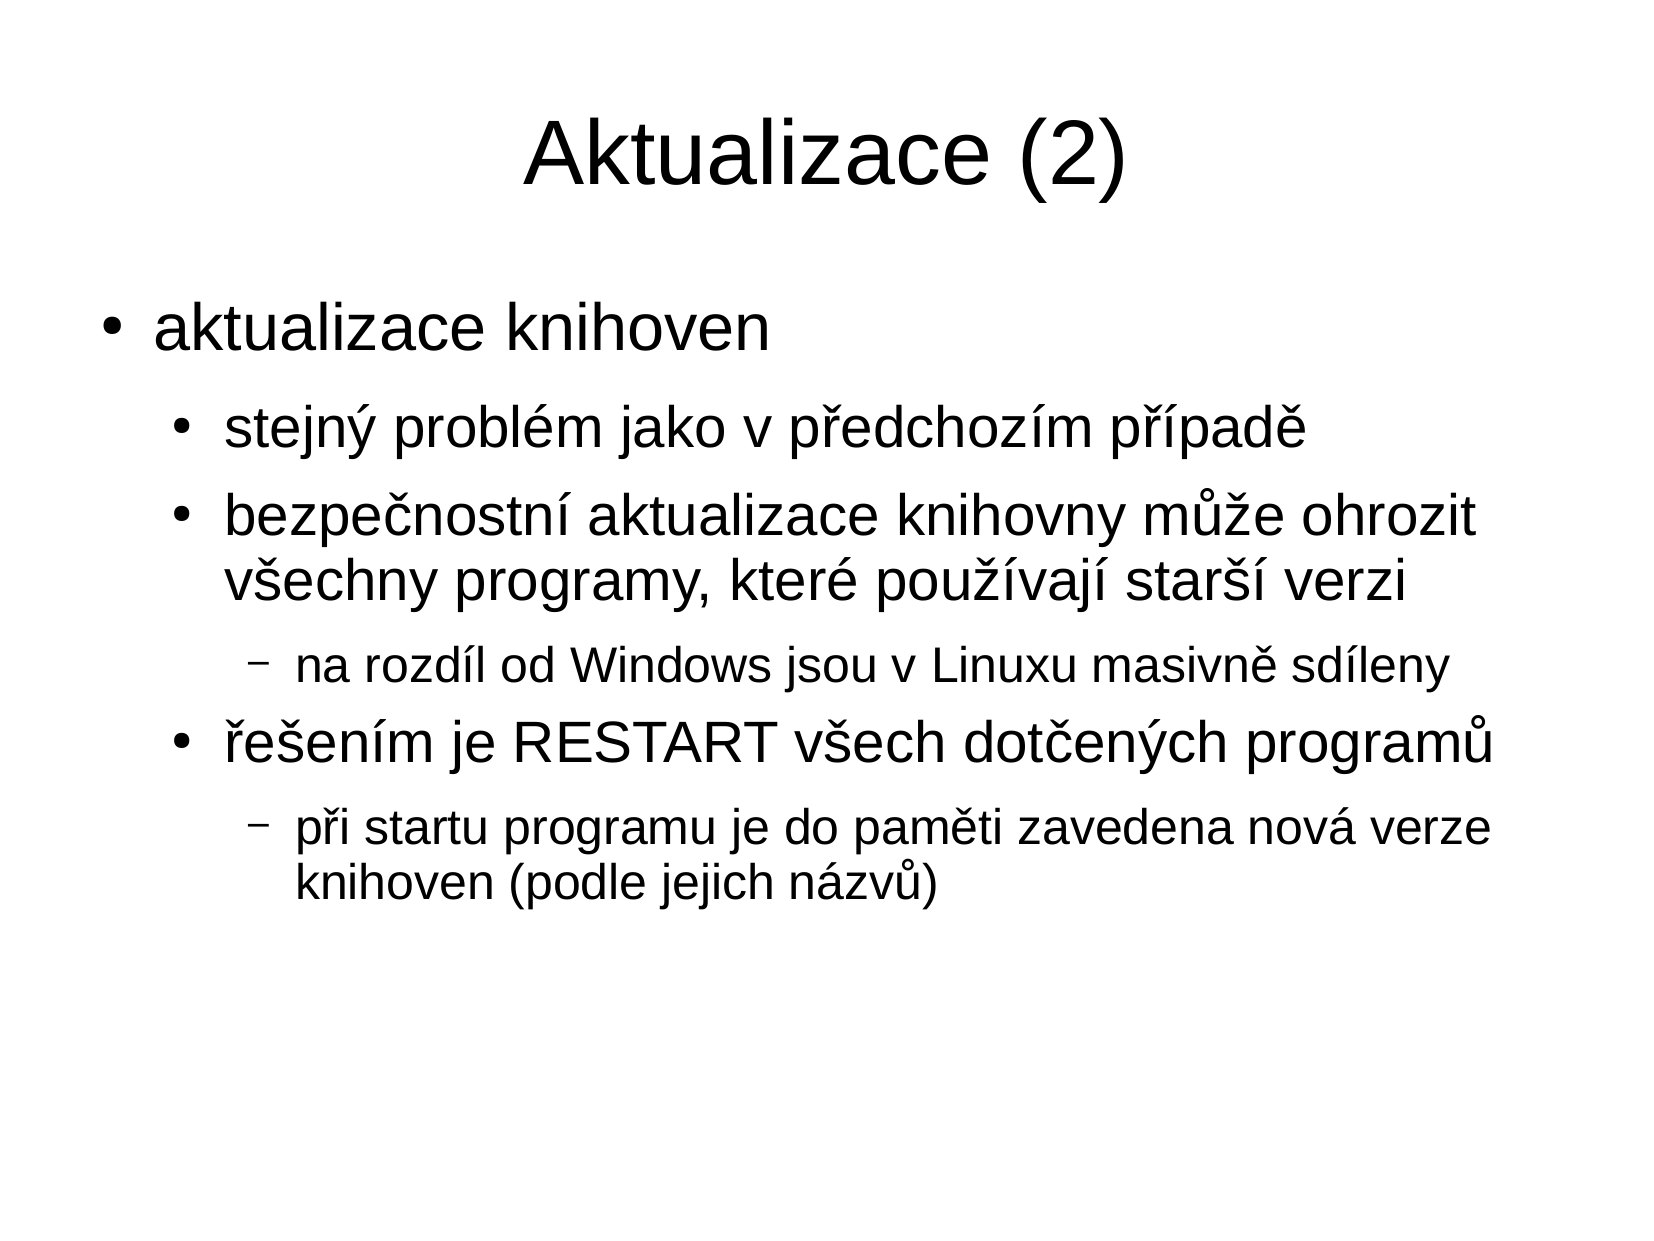

# Aktualizace (2)
aktualizace knihoven
stejný problém jako v předchozím případě
bezpečnostní aktualizace knihovny může ohrozit všechny programy, které používají starší verzi
na rozdíl od Windows jsou v Linuxu masivně sdíleny
řešením je RESTART všech dotčených programů
při startu programu je do paměti zavedena nová verze knihoven (podle jejich názvů)